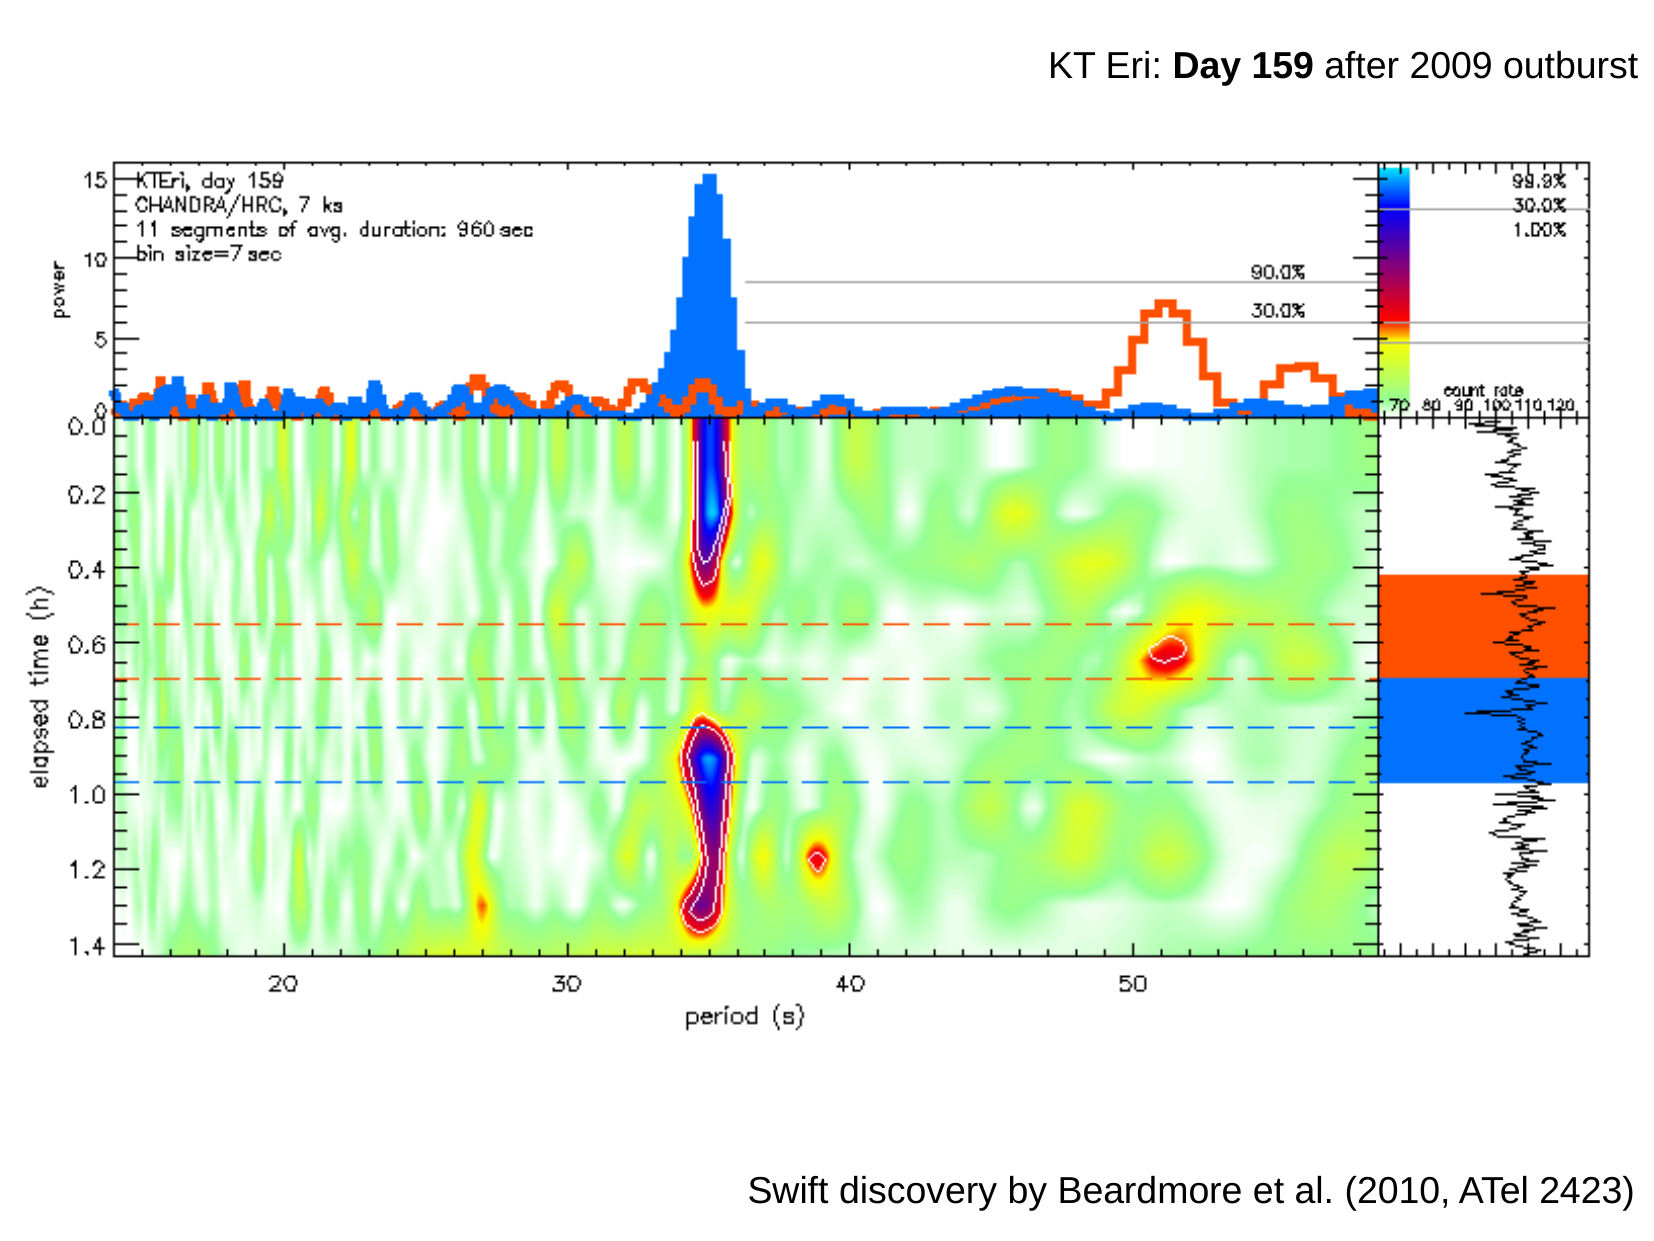

KT Eri: Day 159 after 2009 outburst
Swift discovery by Beardmore et al. (2010, ATel 2423)